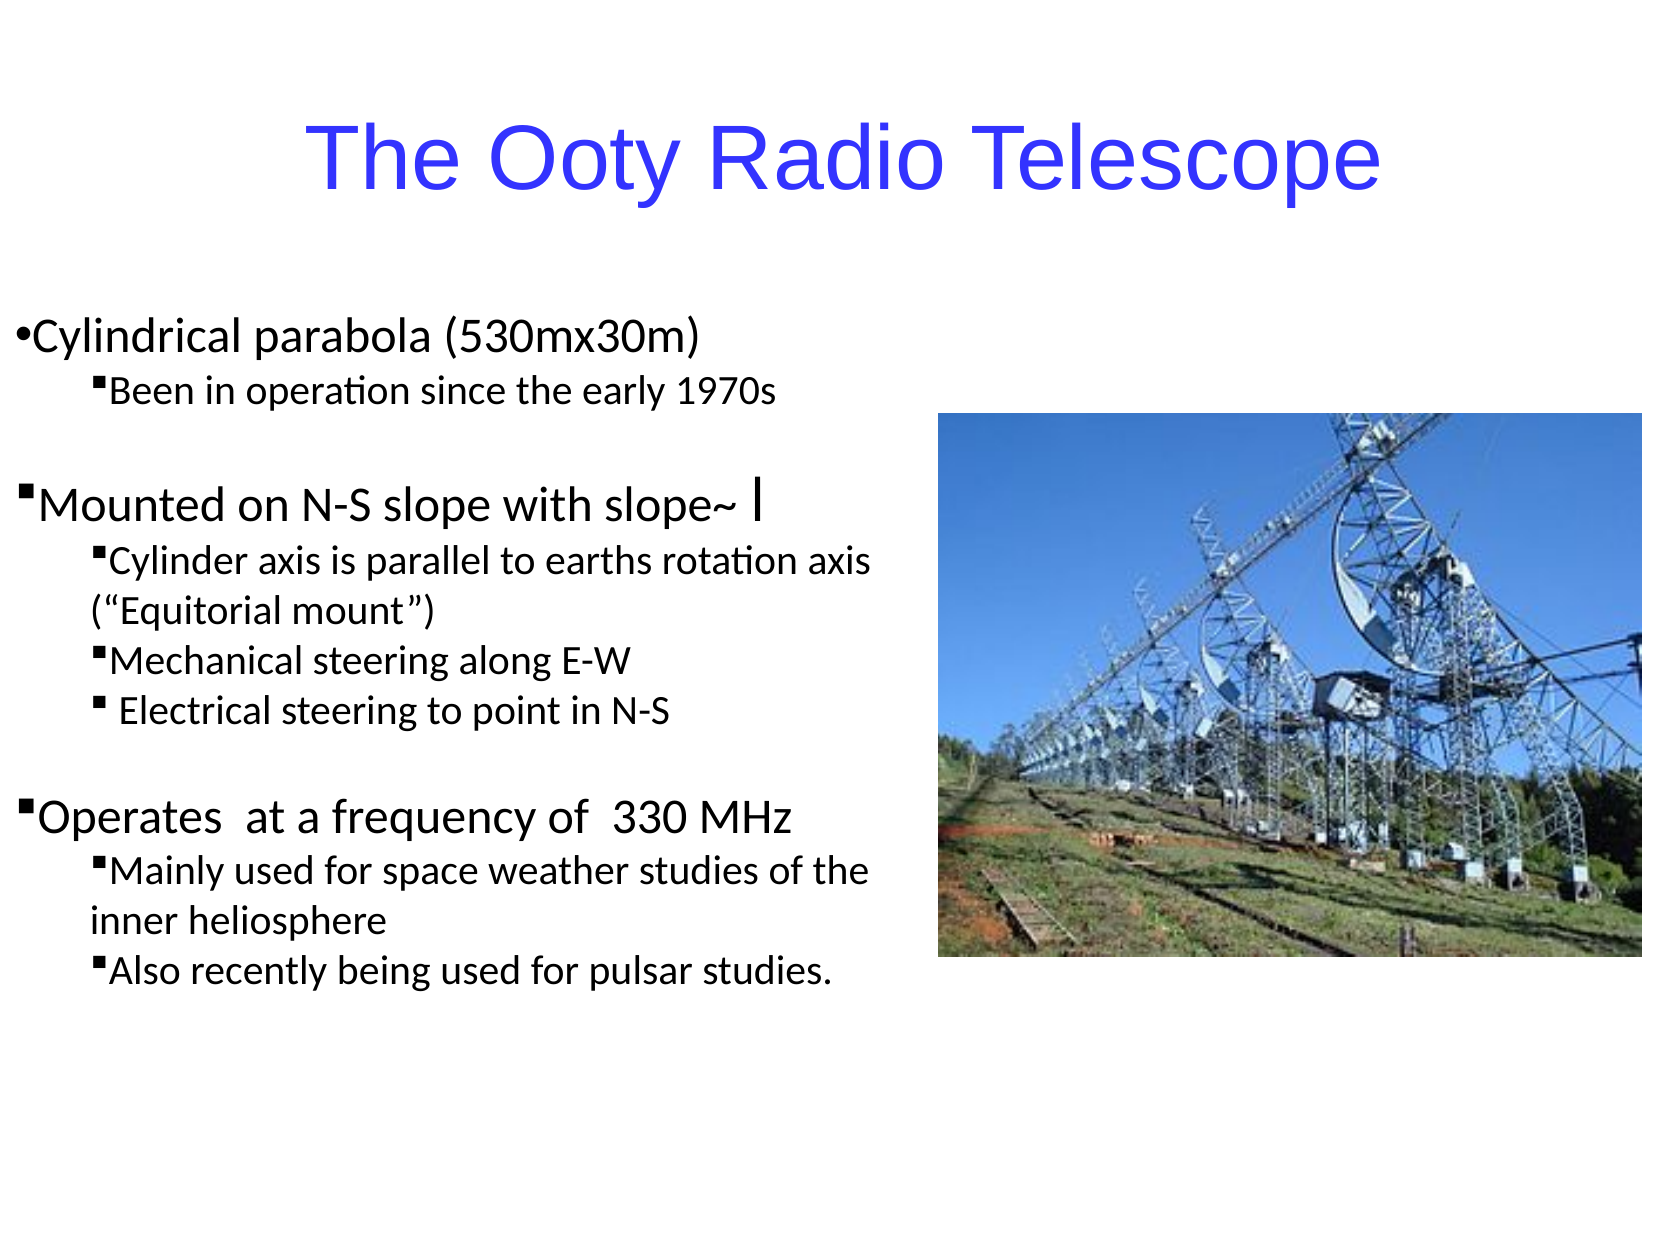

# The Ooty Radio Telescope
Cylindrical parabola (530mx30m)
Been in operation since the early 1970s
Mounted on N-S slope with slope~ l
Cylinder axis is parallel to earths rotation axis (“Equitorial mount”)
Mechanical steering along E-W
 Electrical steering to point in N-S
Operates at a frequency of 330 MHz
Mainly used for space weather studies of the inner heliosphere
Also recently being used for pulsar studies.